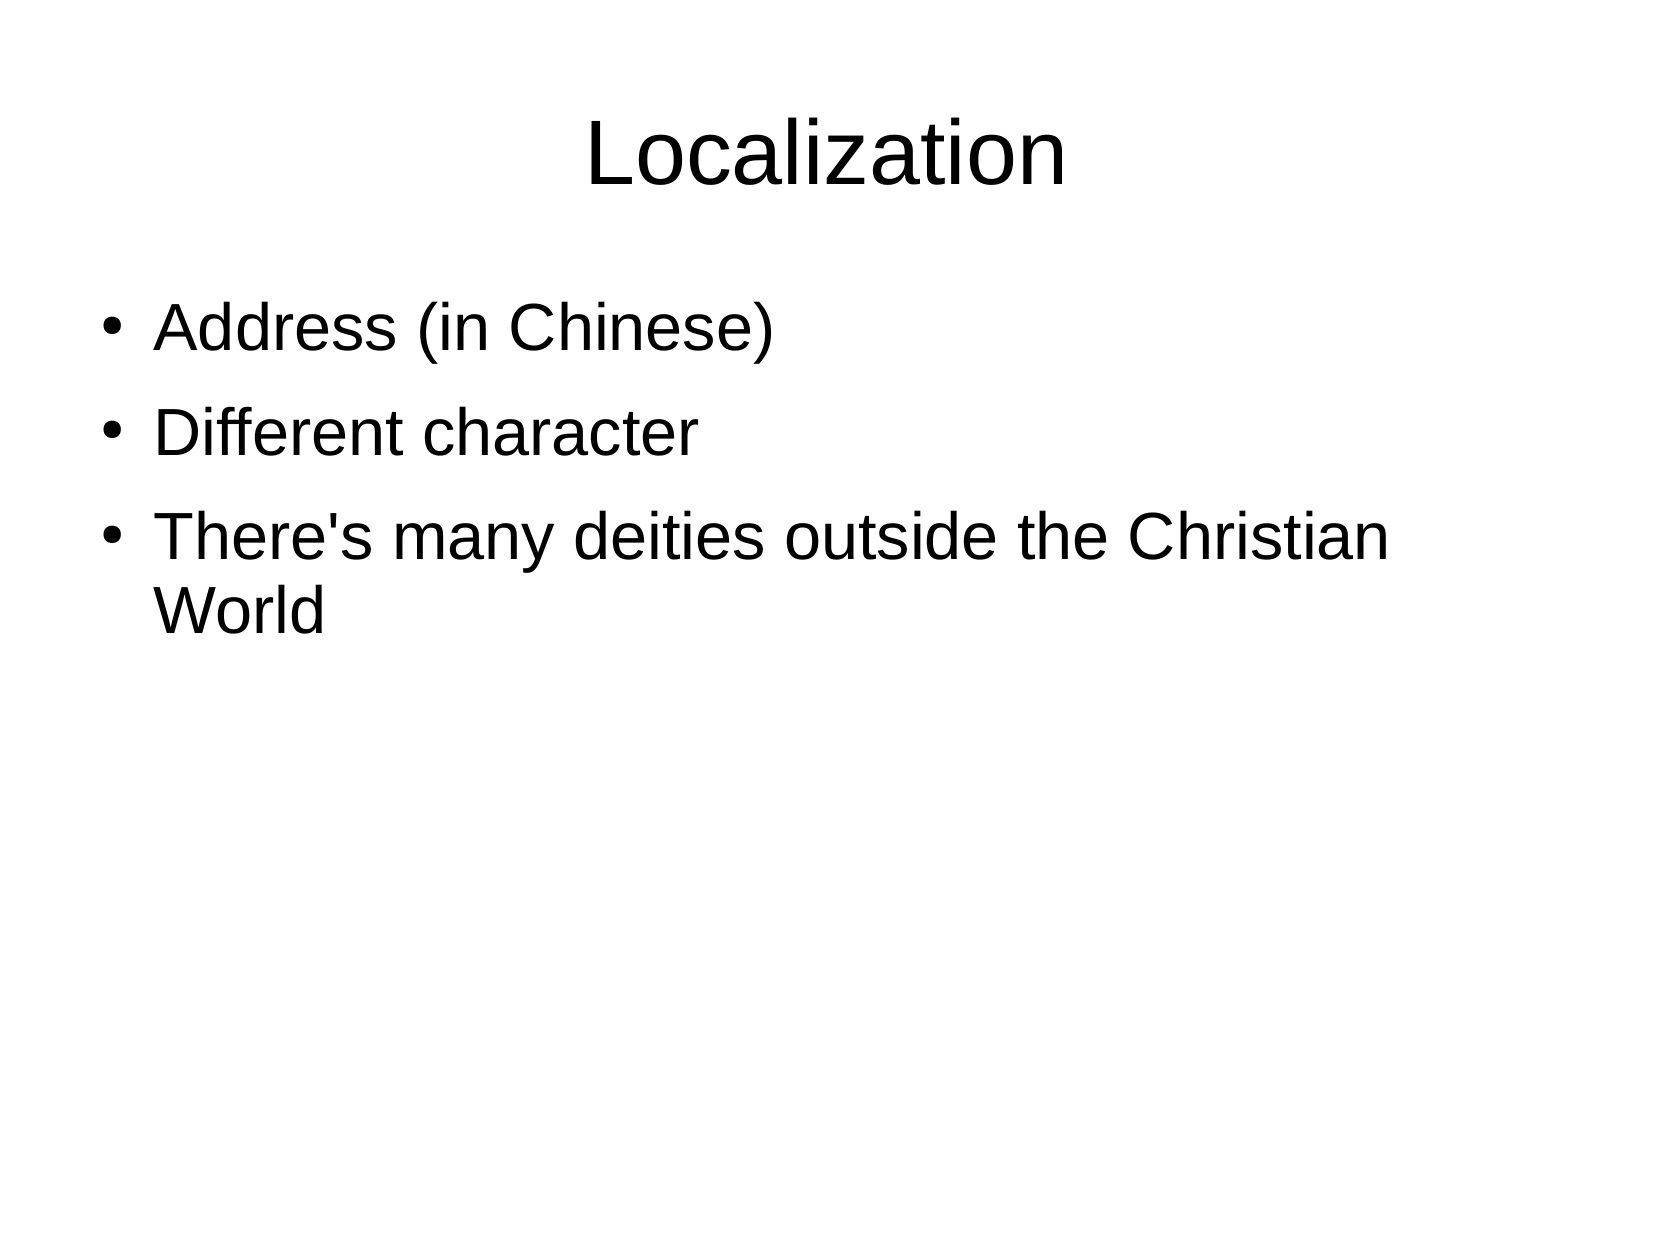

# Localization
Address (in Chinese)
Different character
There's many deities outside the Christian World